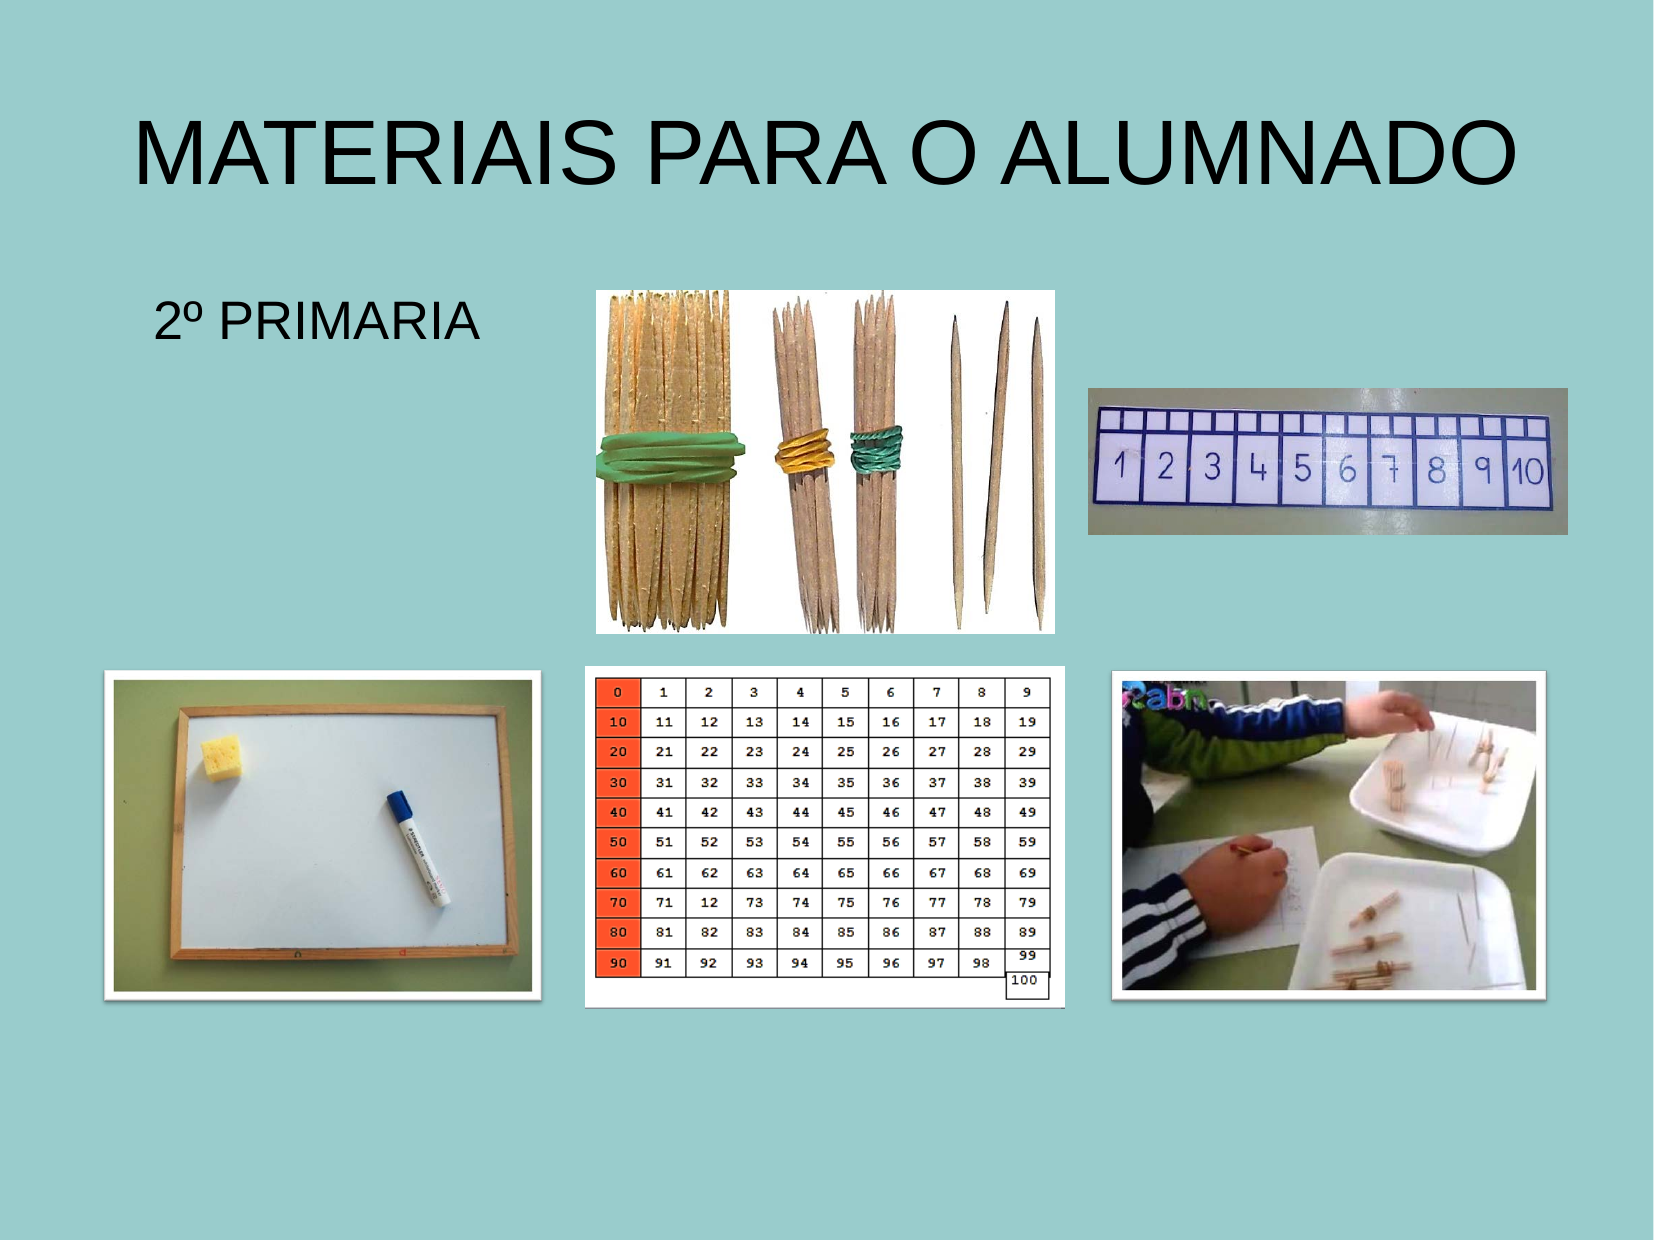

# MATERIAIS PARA O ALUMNADO
2º PRIMARIA